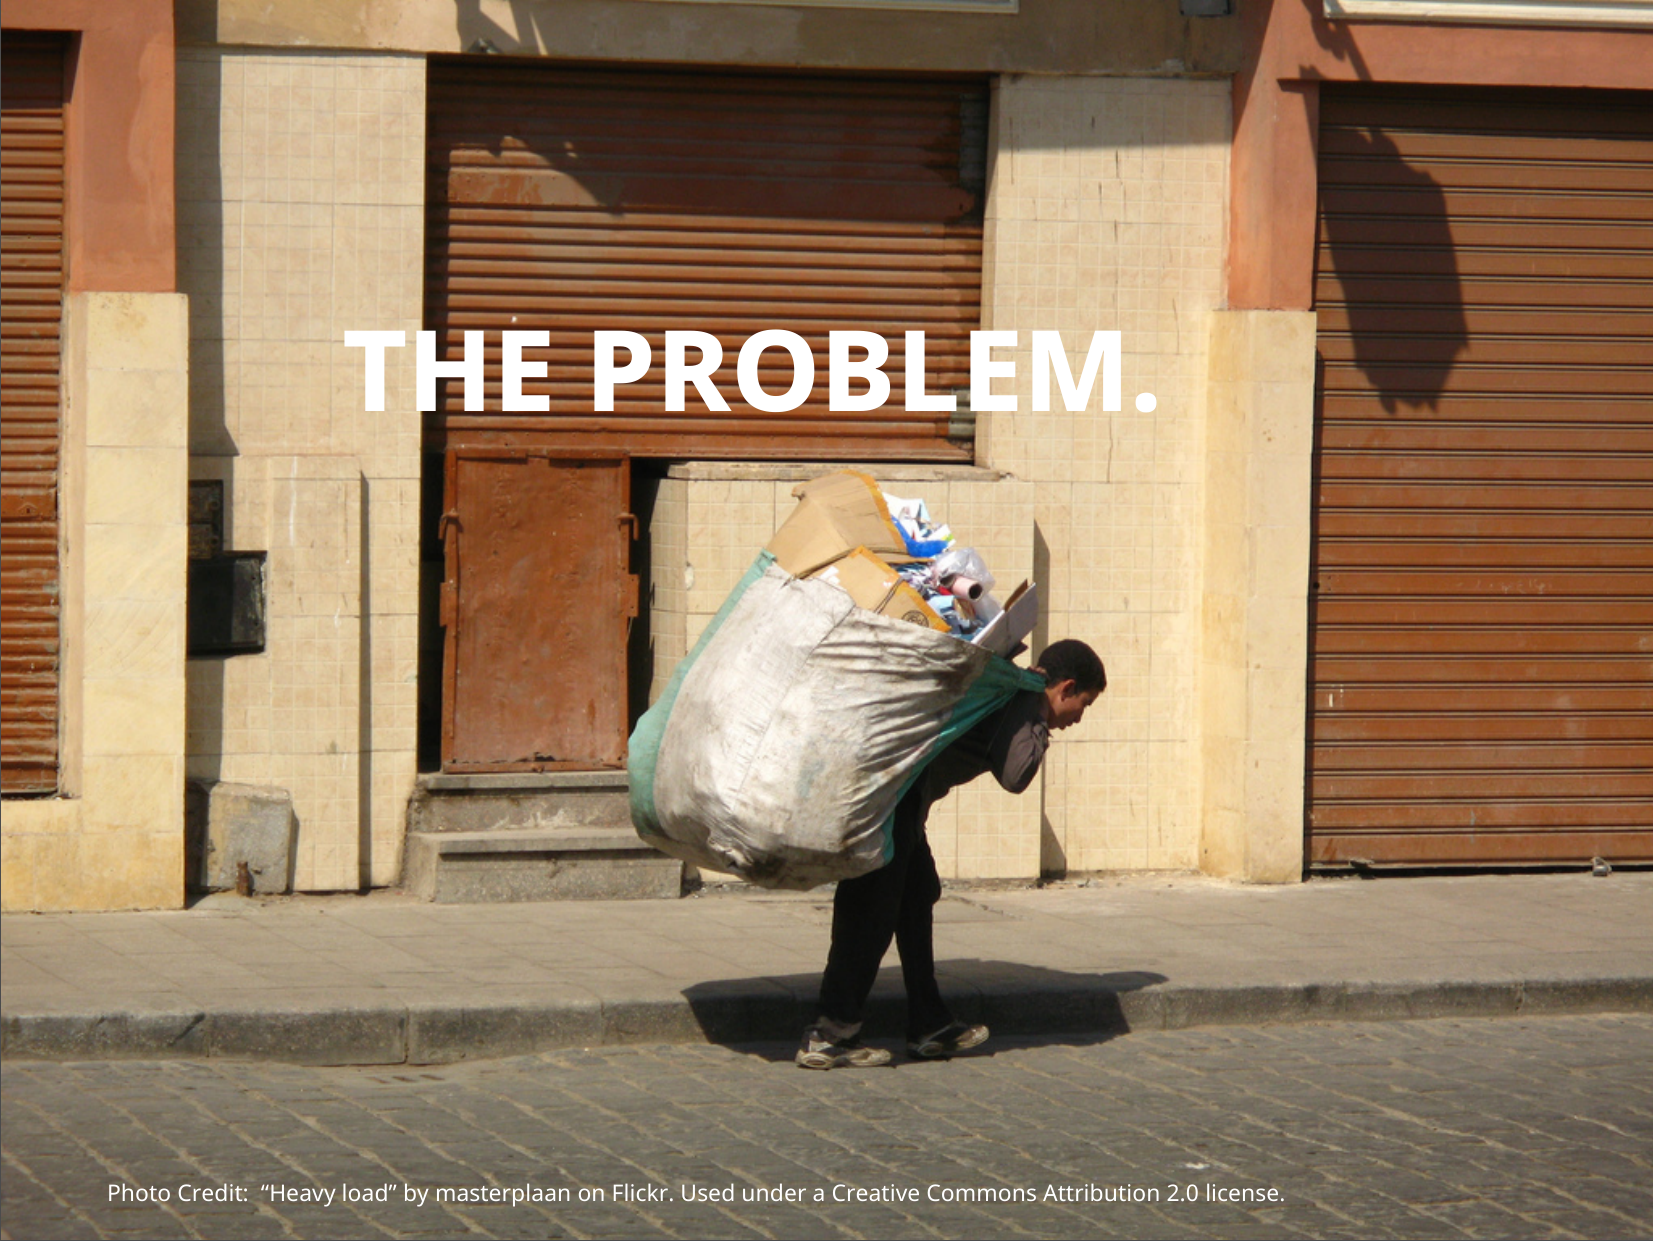

# THE PROBLEM.
Photo Credit: “Heavy load” by masterplaan on Flickr. Used under a Creative Commons Attribution 2.0 license.